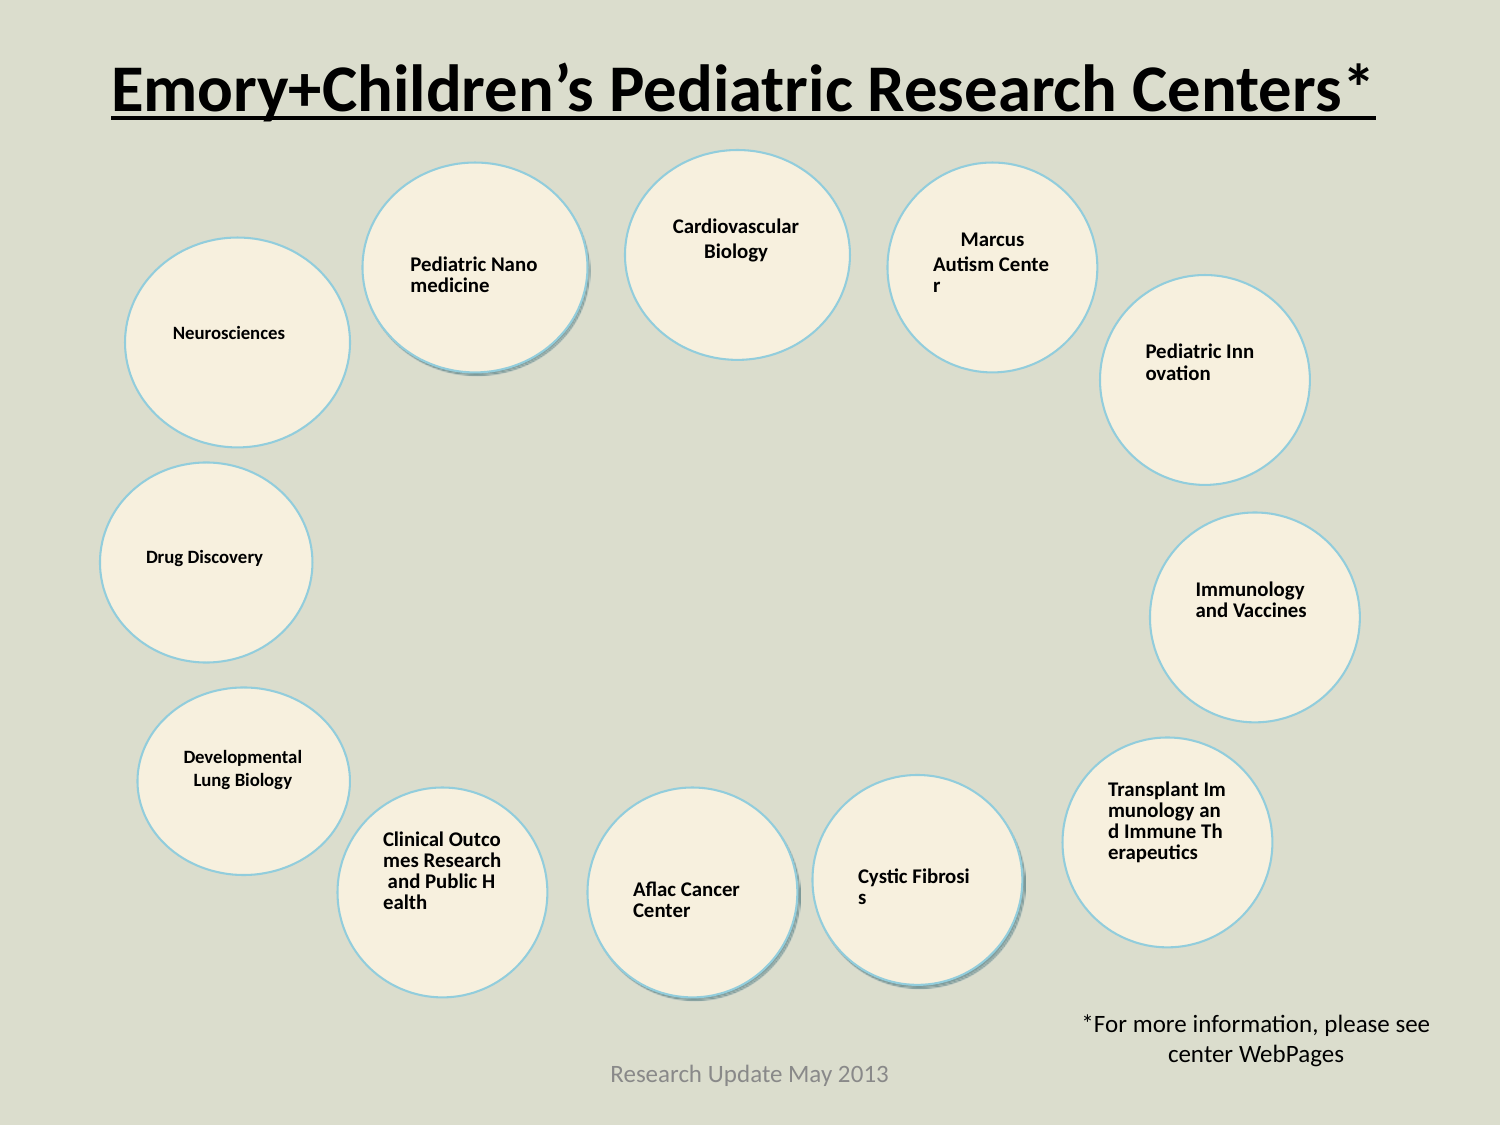

Emory+Children’s Pediatric Research Centers*
Cardiovascular
Biology
Pediatric Nanomedicine
Marcus
Autism Center
Neurosciences
Pediatric Innovation
Drug Discovery
Immunology and Vaccines
Developmental
Lung Biology
Transplant Immunology and Immune Therapeutics
Cystic Fibrosis
Clinical Outcomes Research and Public Health
Aflac Cancer Center
*For more information, please see center WebPages
Research Update May 2013